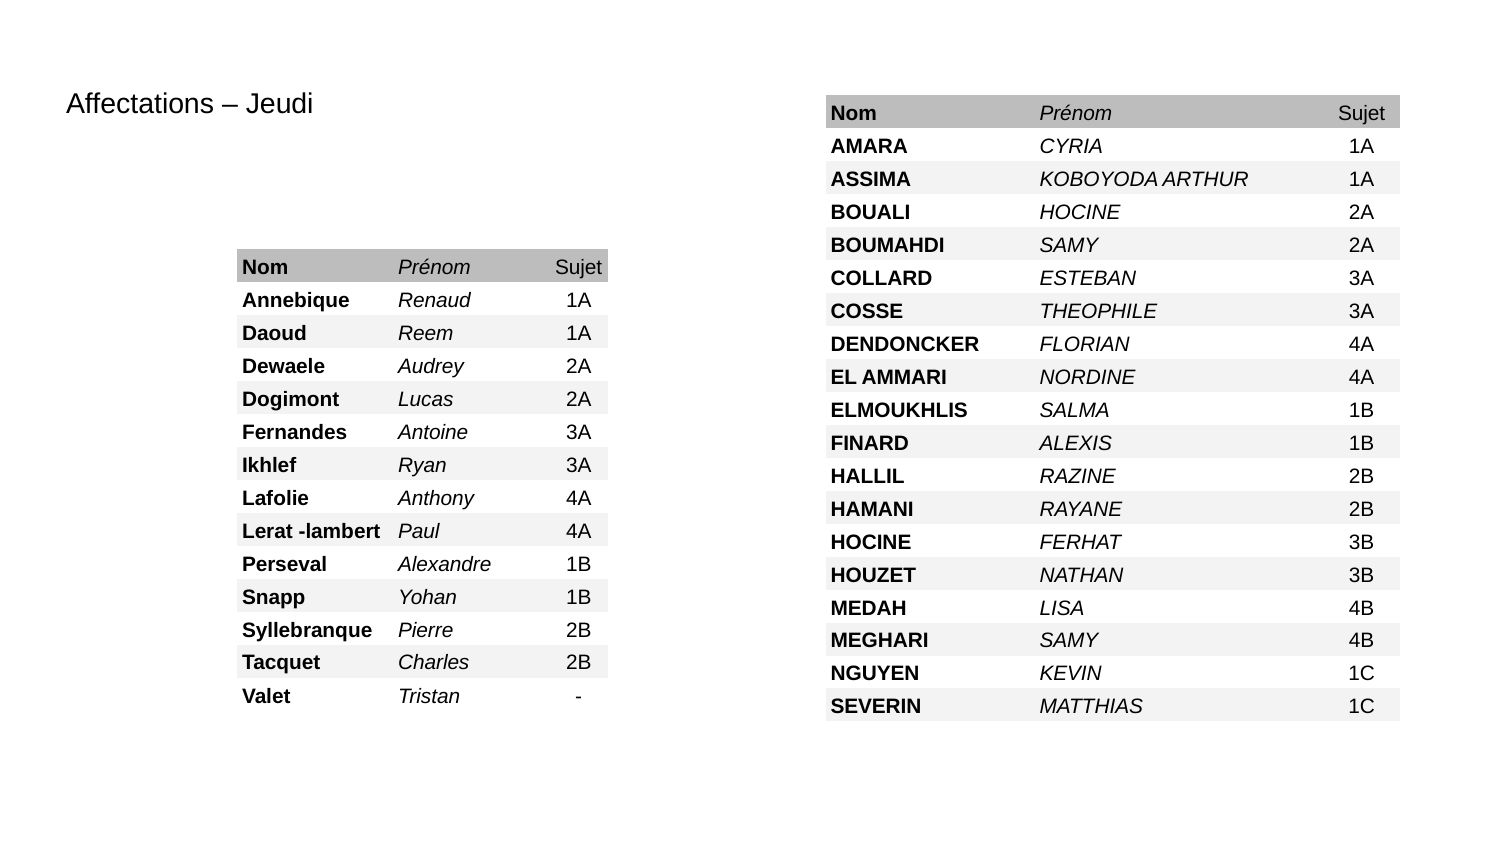

# Affectations – Jeudi
| Nom | Prénom | Sujet |
| --- | --- | --- |
| AMARA | CYRIA | 1A |
| ASSIMA | KOBOYODA ARTHUR | 1A |
| BOUALI | HOCINE | 2A |
| BOUMAHDI | SAMY | 2A |
| COLLARD | ESTEBAN | 3A |
| COSSE | THEOPHILE | 3A |
| DENDONCKER | FLORIAN | 4A |
| EL AMMARI | NORDINE | 4A |
| ELMOUKHLIS | SALMA | 1B |
| FINARD | ALEXIS | 1B |
| HALLIL | RAZINE | 2B |
| HAMANI | RAYANE | 2B |
| HOCINE | FERHAT | 3B |
| HOUZET | NATHAN | 3B |
| MEDAH | LISA | 4B |
| MEGHARI | SAMY | 4B |
| NGUYEN | KEVIN | 1C |
| SEVERIN | MATTHIAS | 1C |
| Nom | Prénom | Sujet |
| --- | --- | --- |
| Annebique | Renaud | 1A |
| Daoud | Reem | 1A |
| Dewaele | Audrey | 2A |
| Dogimont | Lucas | 2A |
| Fernandes | Antoine | 3A |
| Ikhlef | Ryan | 3A |
| Lafolie | Anthony | 4A |
| Lerat -lambert | Paul | 4A |
| Perseval | Alexandre | 1B |
| Snapp | Yohan | 1B |
| Syllebranque | Pierre | 2B |
| Tacquet | Charles | 2B |
| Valet | Tristan | - |